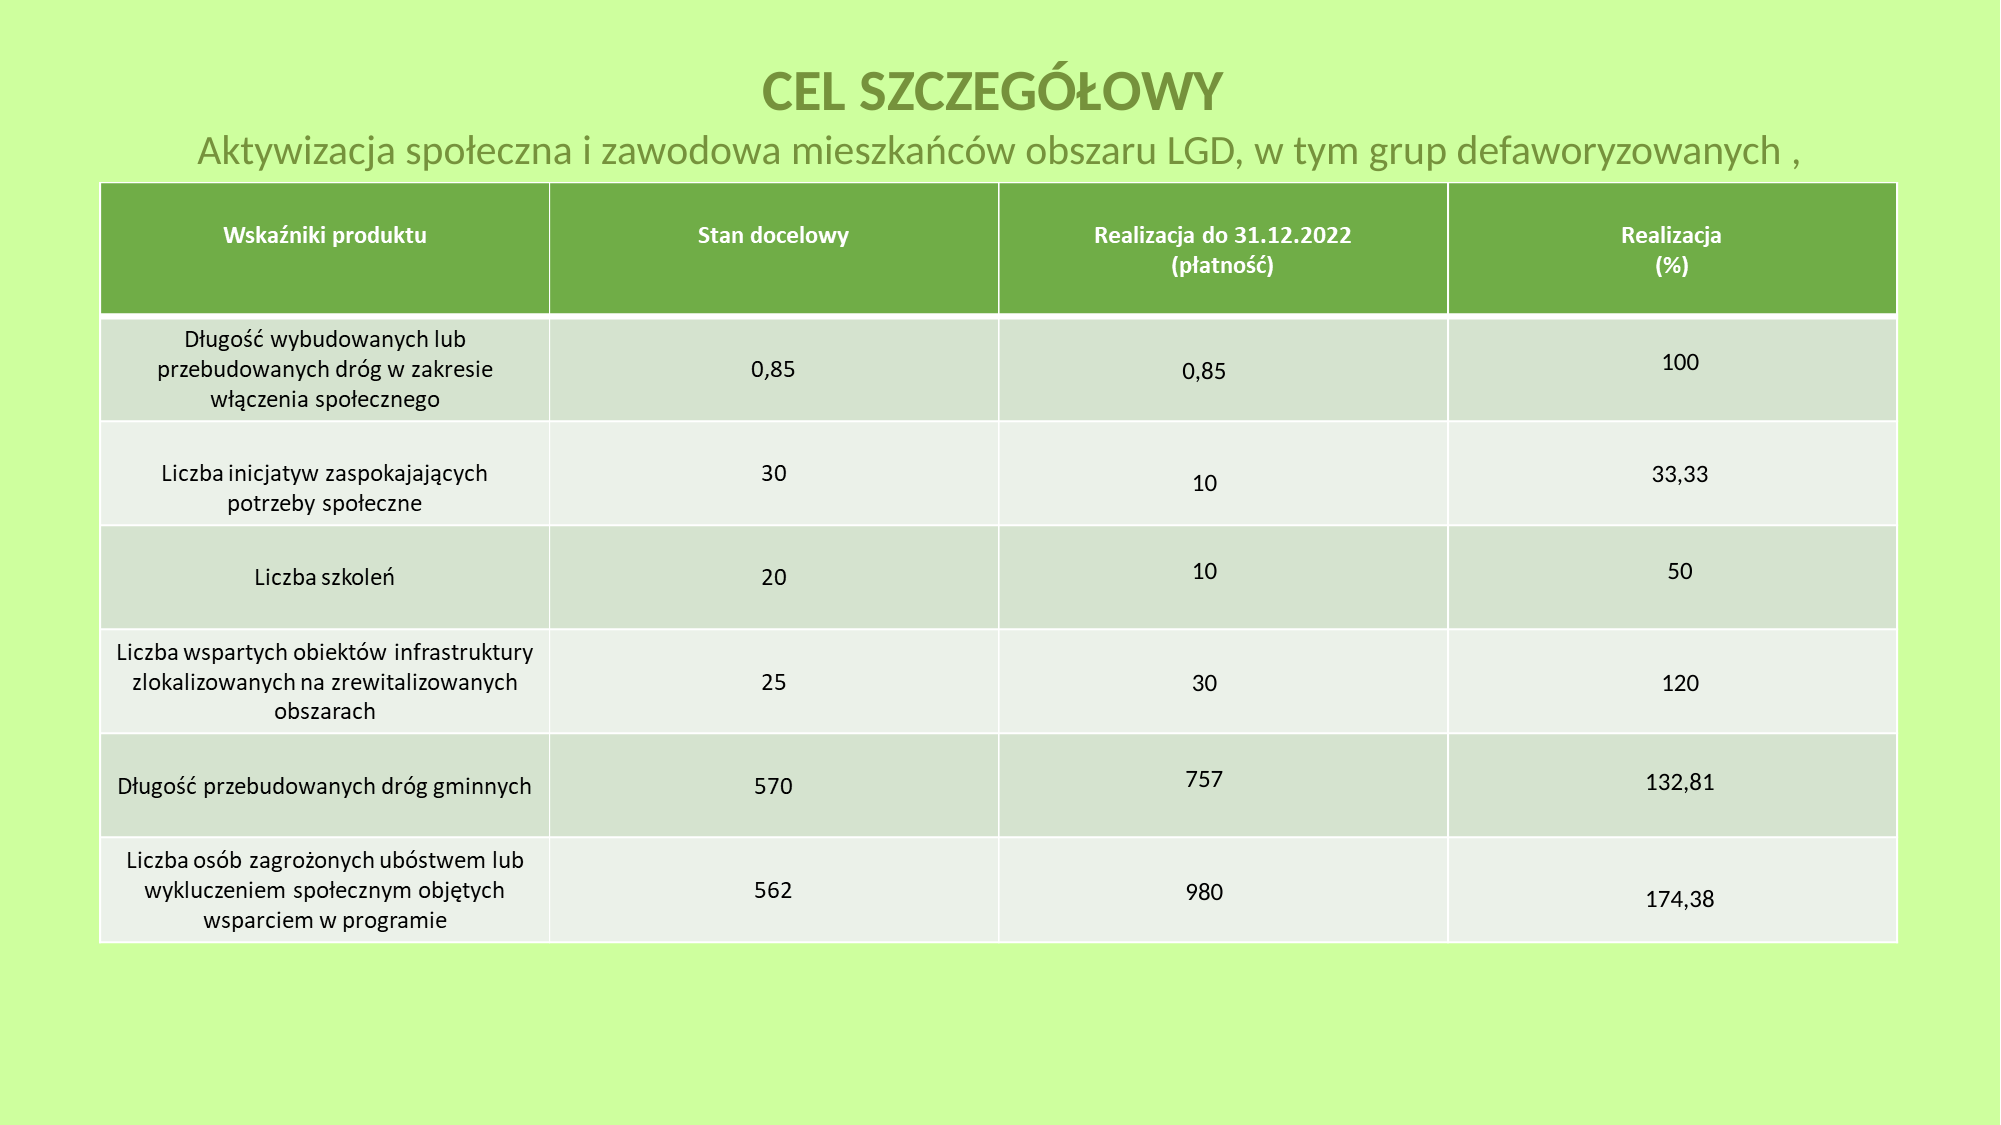

# CEL SZCZEGÓŁOWY Aktywizacja społeczna i zawodowa mieszkańców obszaru LGD, w tym grup defaworyzowanych , zagrożonych ubóstwem lub wykluczeniem społecznym do końca 2023 roku
100
0,85
33,33
10
10
50
30
120
757
132,81
980
174,38